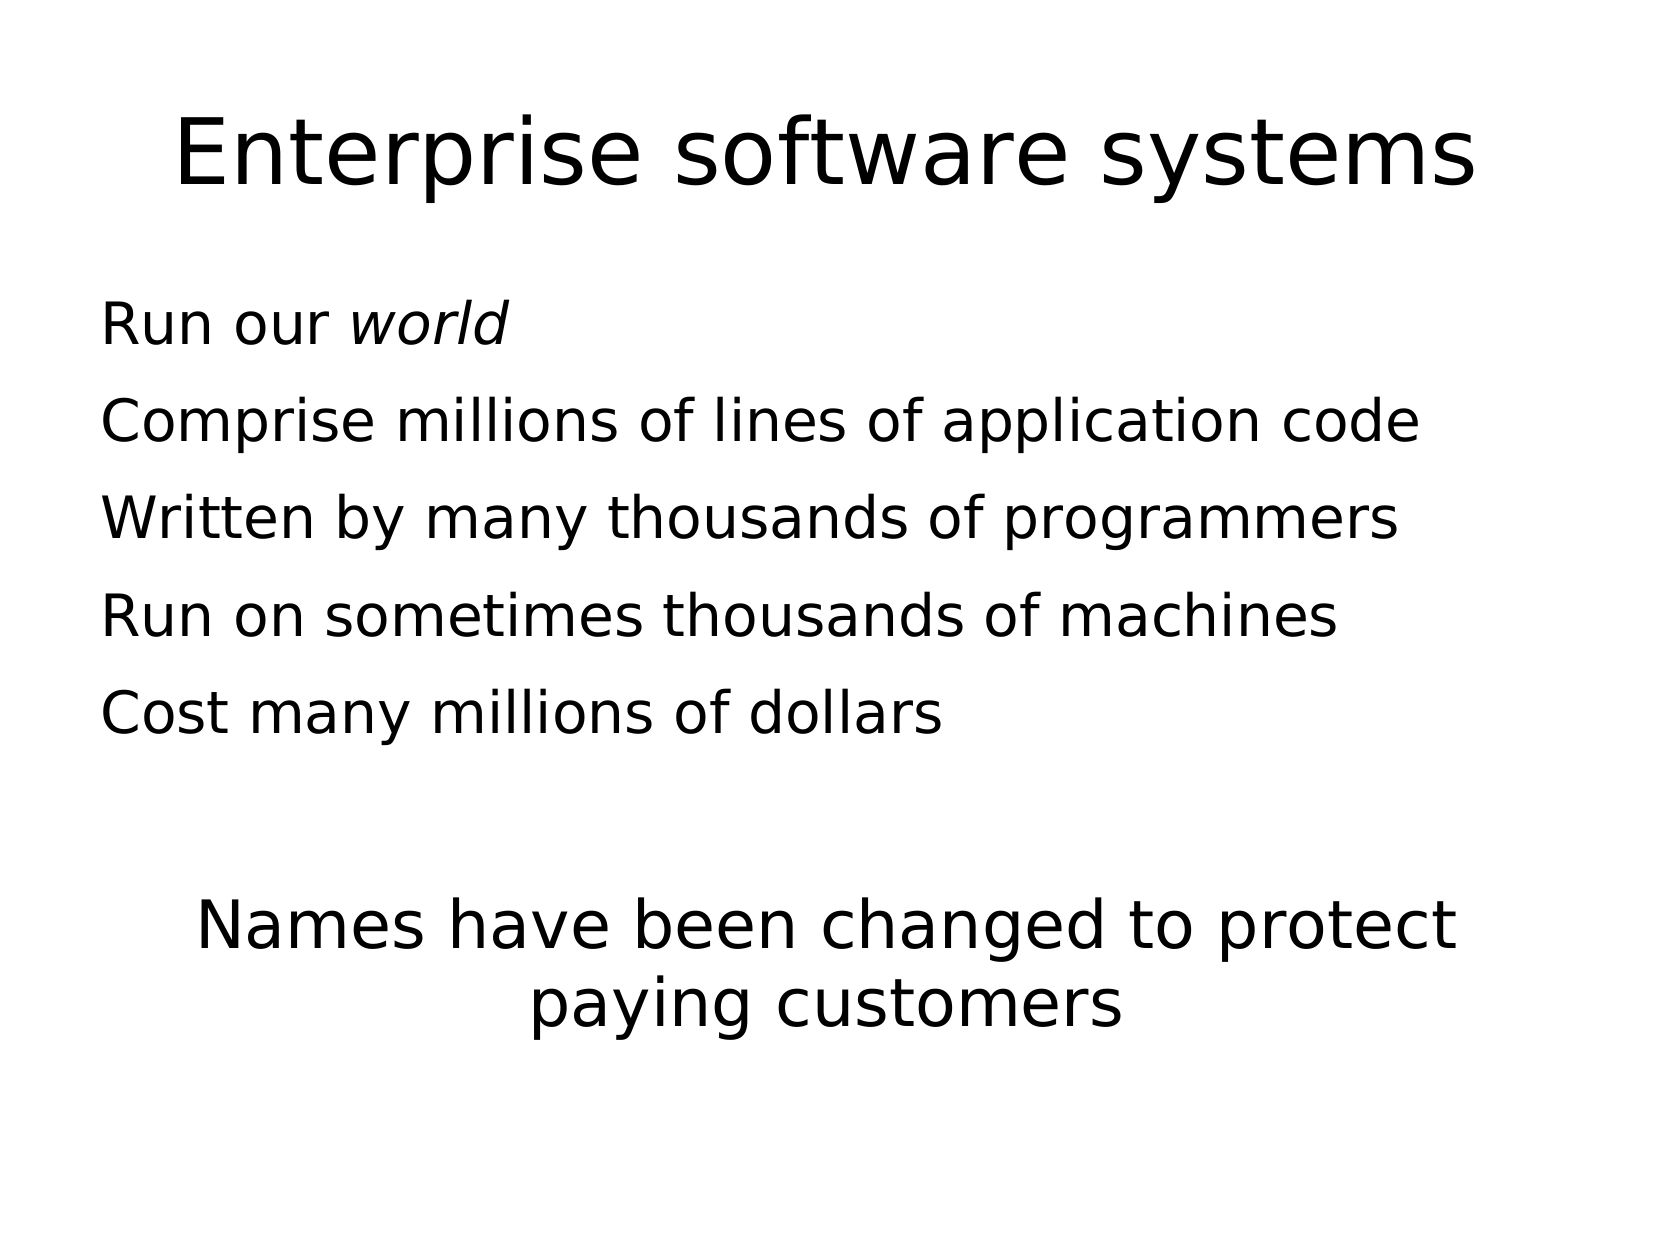

# Enterprise software systems
Run our world
Comprise millions of lines of application code
Written by many thousands of programmers
Run on sometimes thousands of machines
Cost many millions of dollars
Names have been changed to protect paying customers